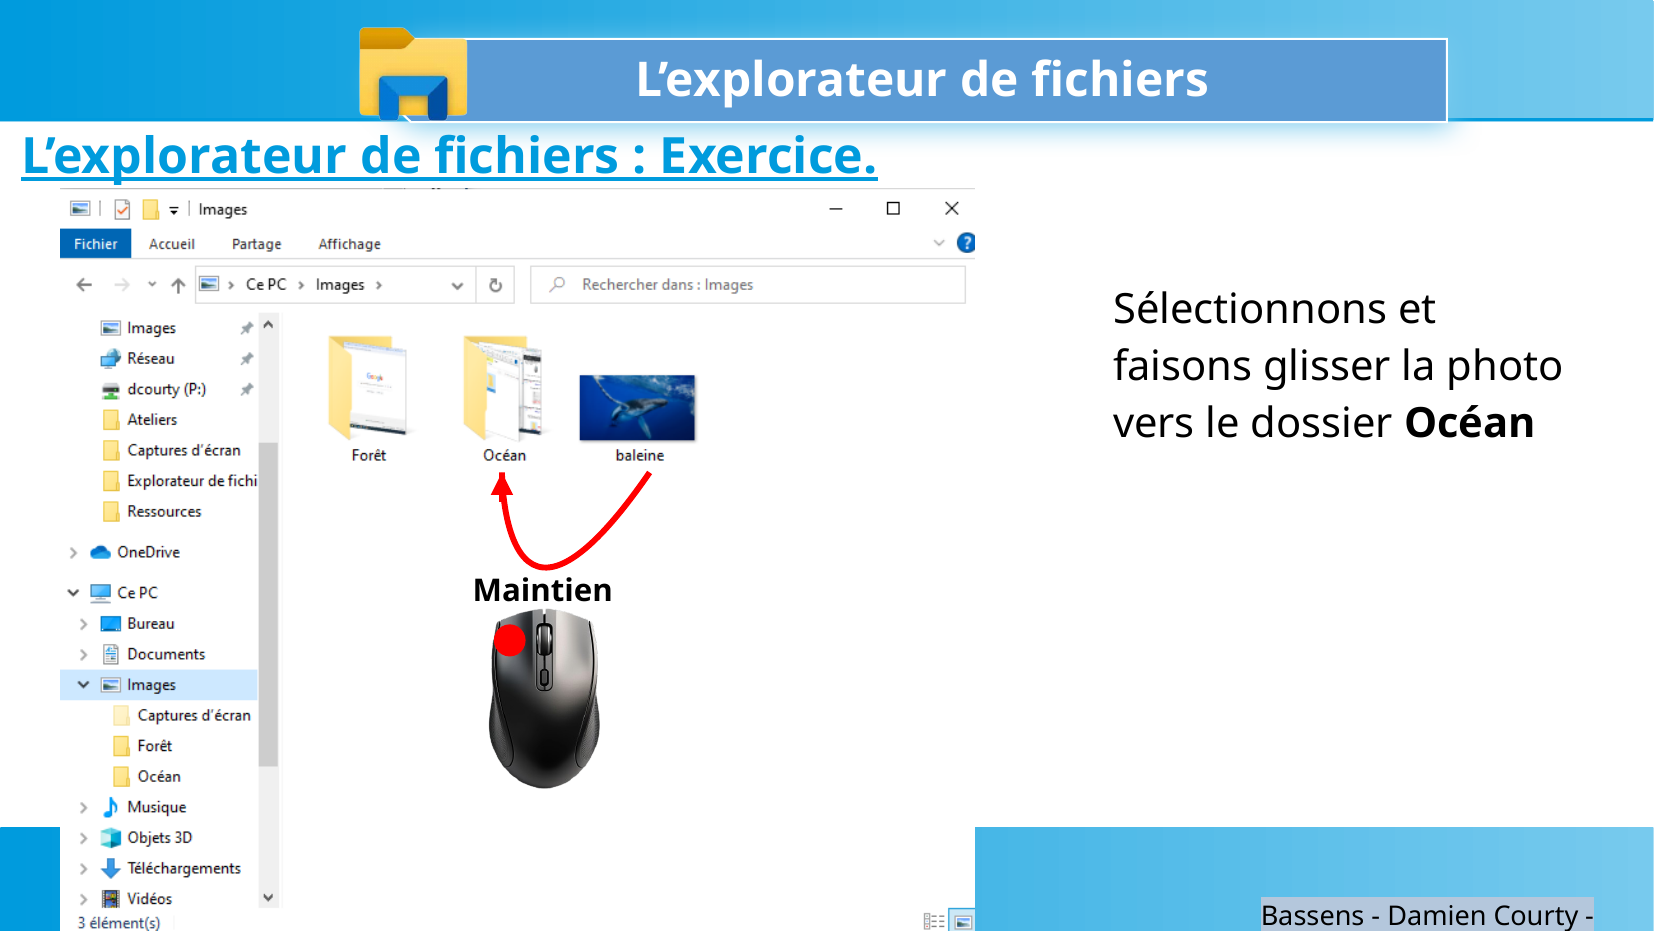

L’explorateur de fichiers
L’explorateur de fichiers : Exercice.
Sélectionnons et faisons glisser la photo vers le dossier Océan
Maintien
Bassens - Damien Courty - 2024